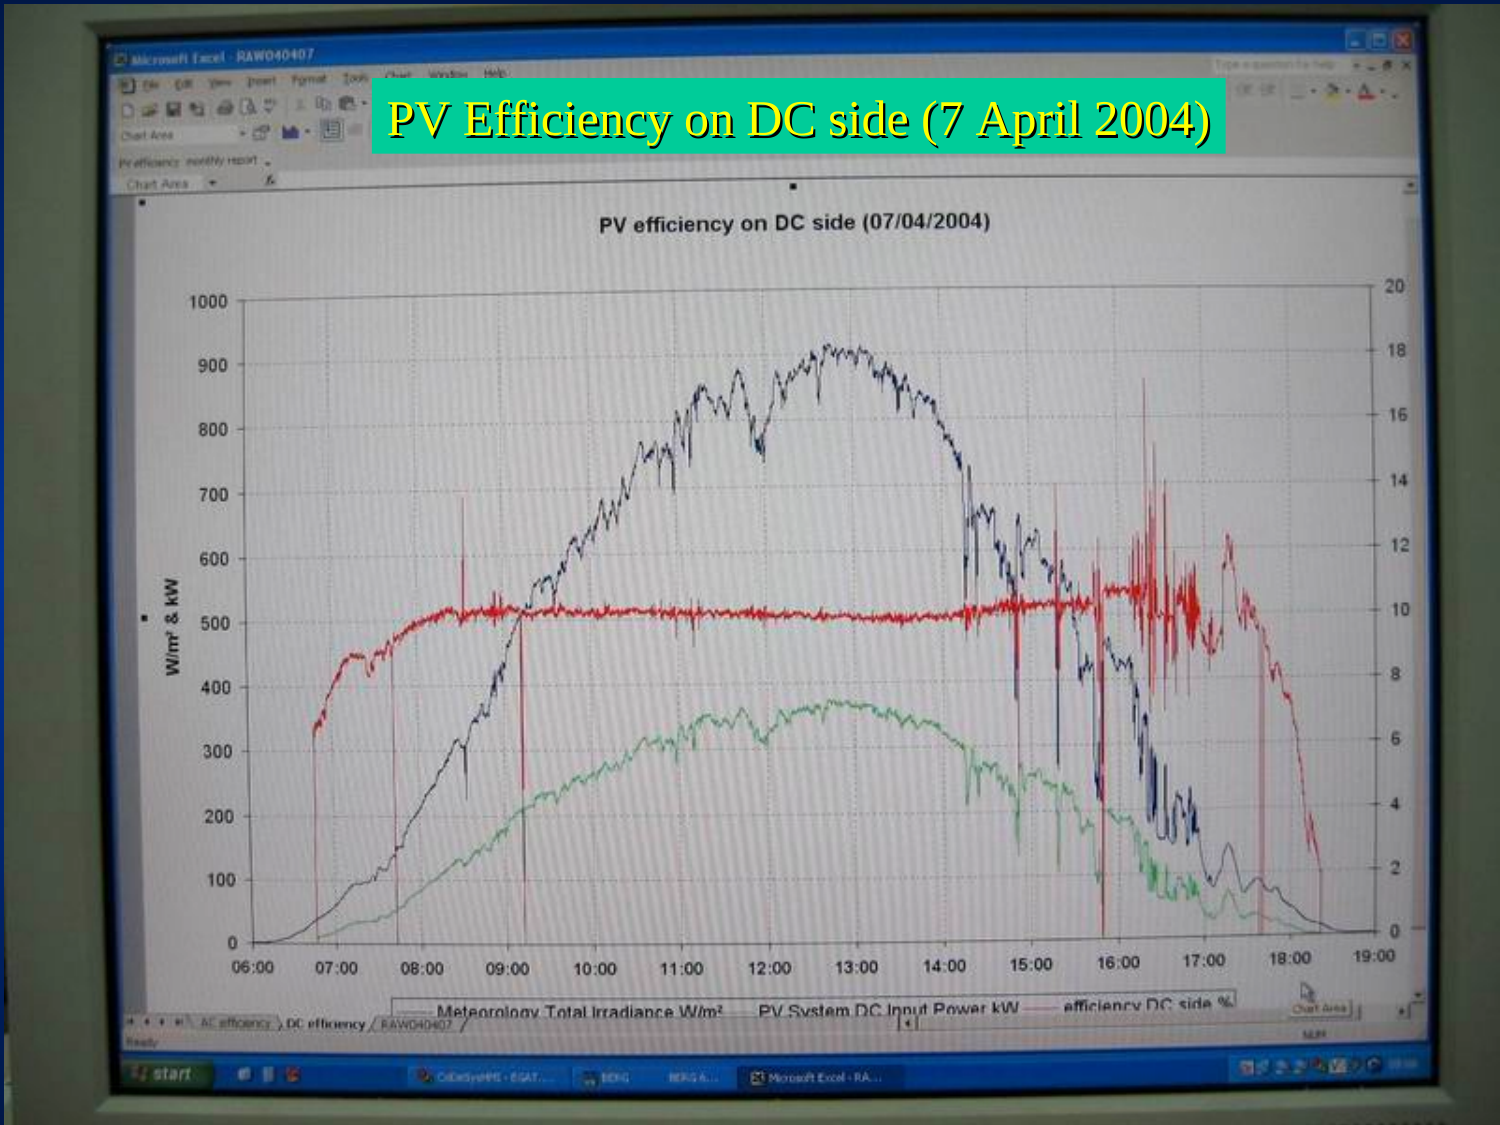

PV Efficiency on DC side (7 April 2004)